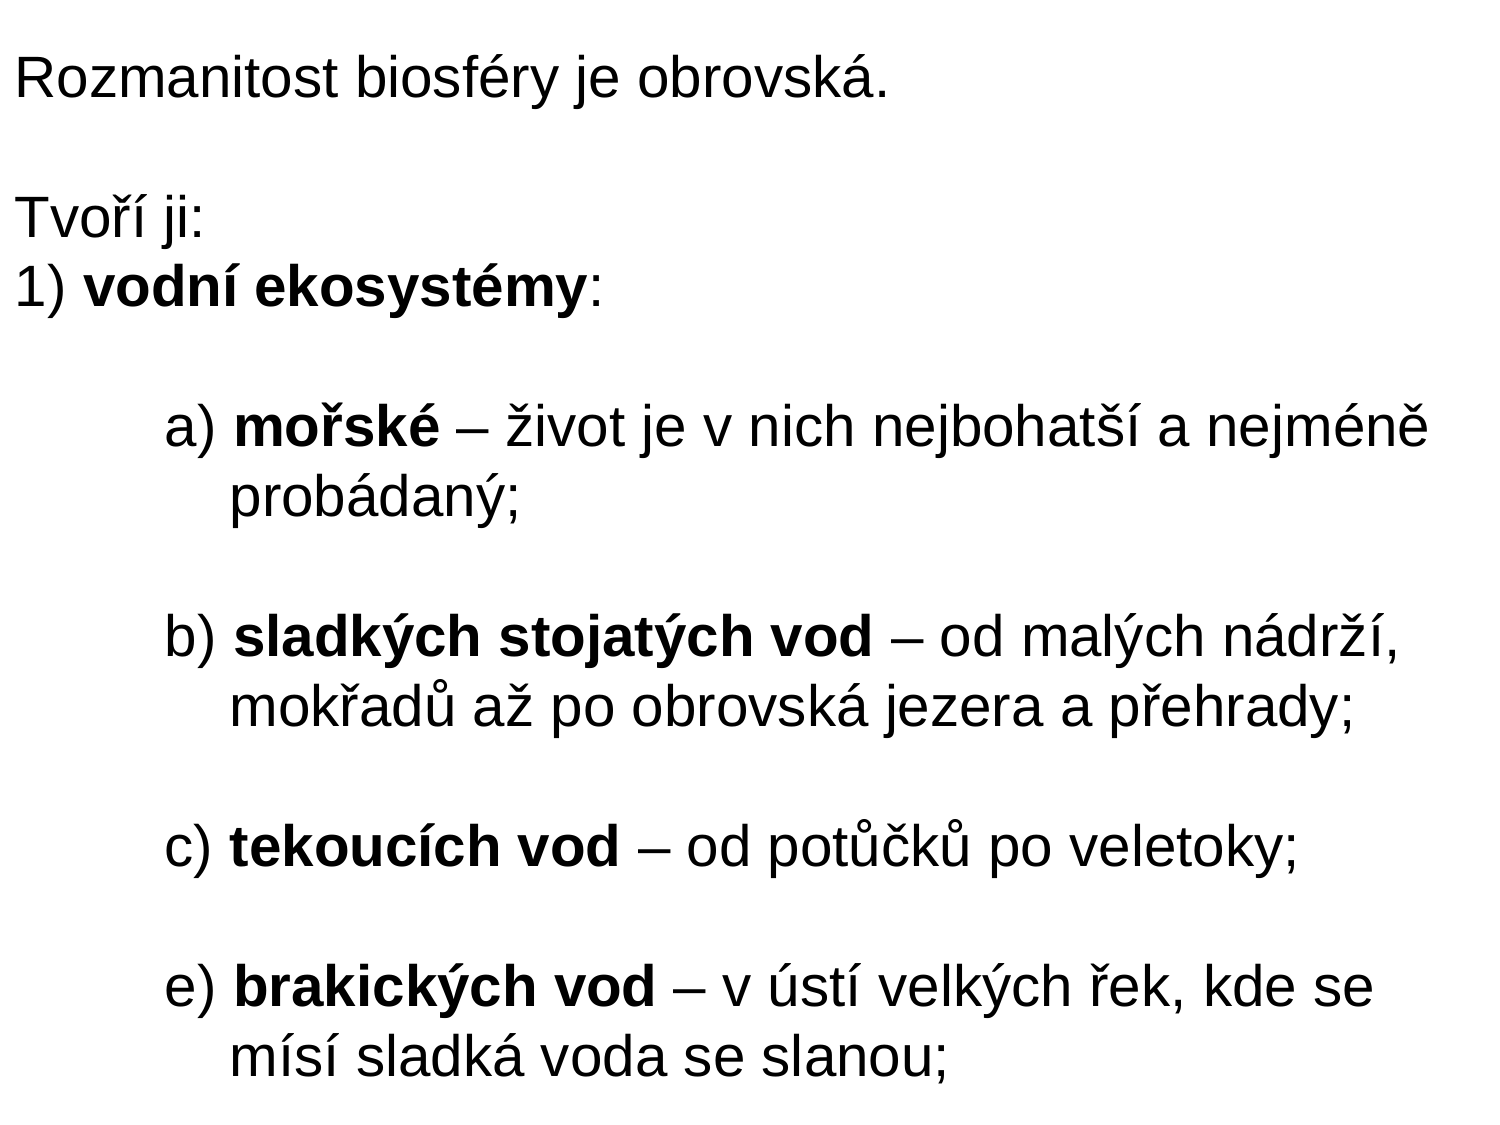

Rozmanitost biosféry je obrovská.
Tvoří ji:
1) vodní ekosystémy:
	a) mořské – život je v nich nejbohatší a nejméně 	 probádaný;
	b) sladkých stojatých vod – od malých nádrží, 	 mokřadů až po obrovská jezera a přehrady;
	c) tekoucích vod – od potůčků po veletoky;
	e) brakických vod – v ústí velkých řek, kde se 	 mísí sladká voda se slanou;